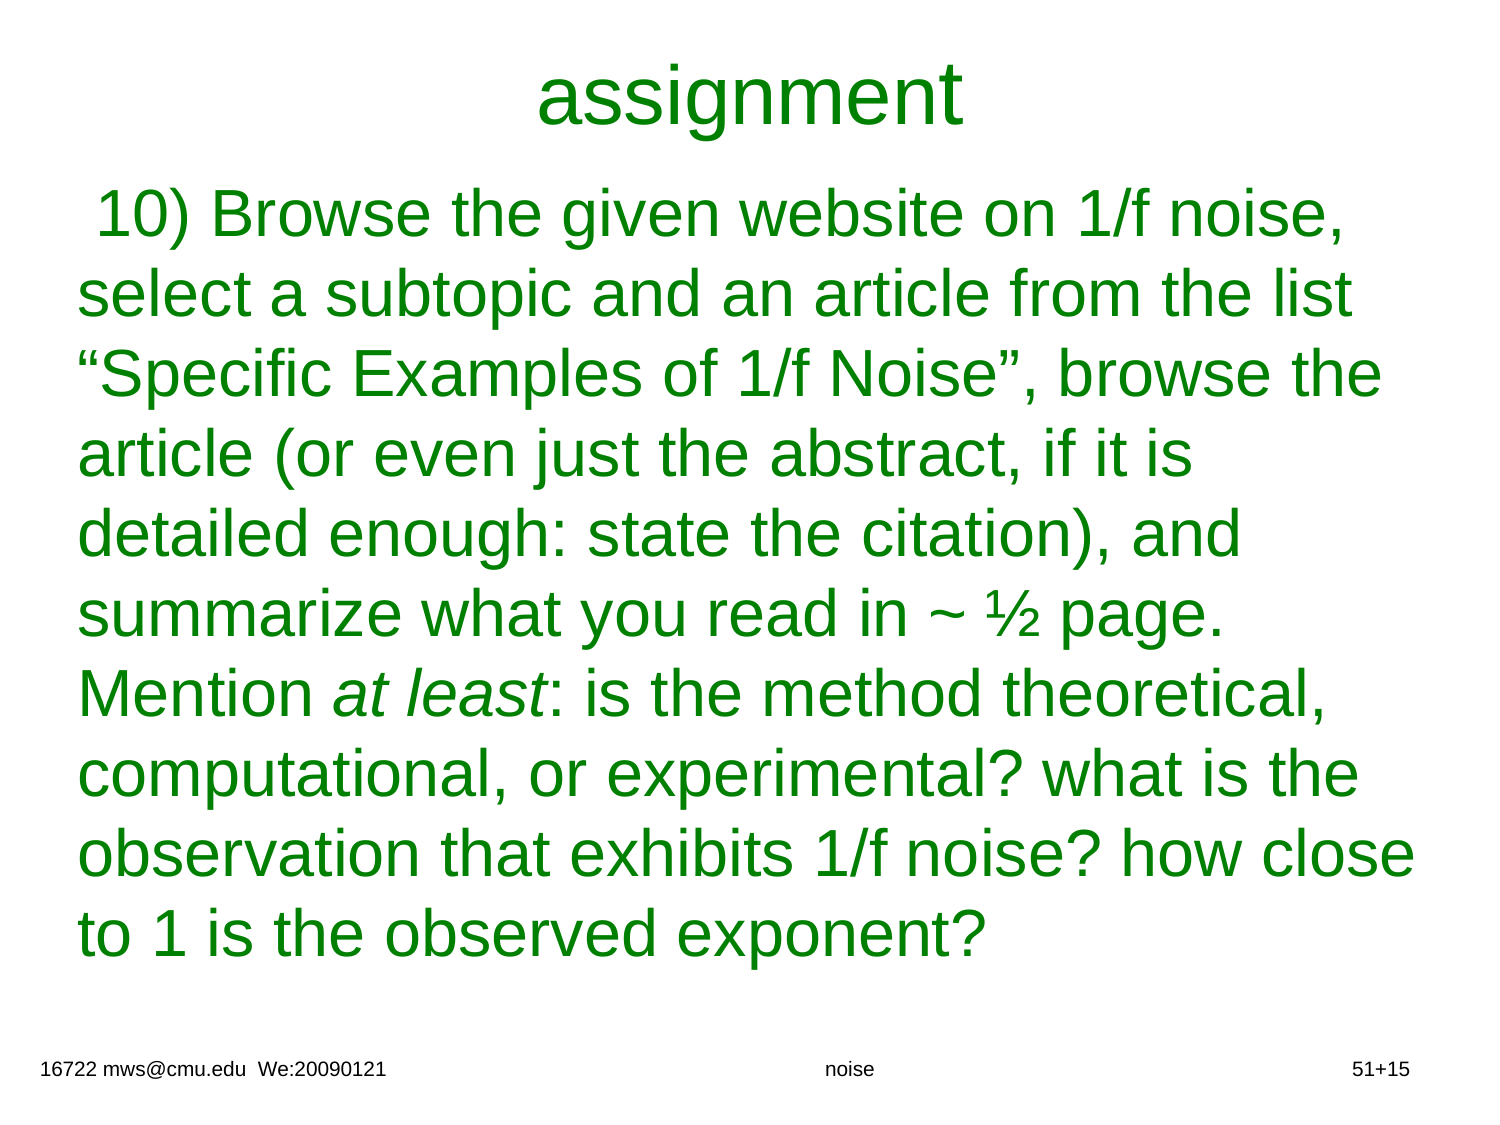

assignment
 10) Browse the given website on 1/f noise, select a subtopic and an article from the list “Specific Examples of 1/f Noise”, browse the article (or even just the abstract, if it is detailed enough: state the citation), and summarize what you read in ~ ½ page.
Mention at least: is the method theoretical, computational, or experimental? what is the observation that exhibits 1/f noise? how close to 1 is the observed exponent?
16722 mws@cmu.edu We:20090121
noise
15